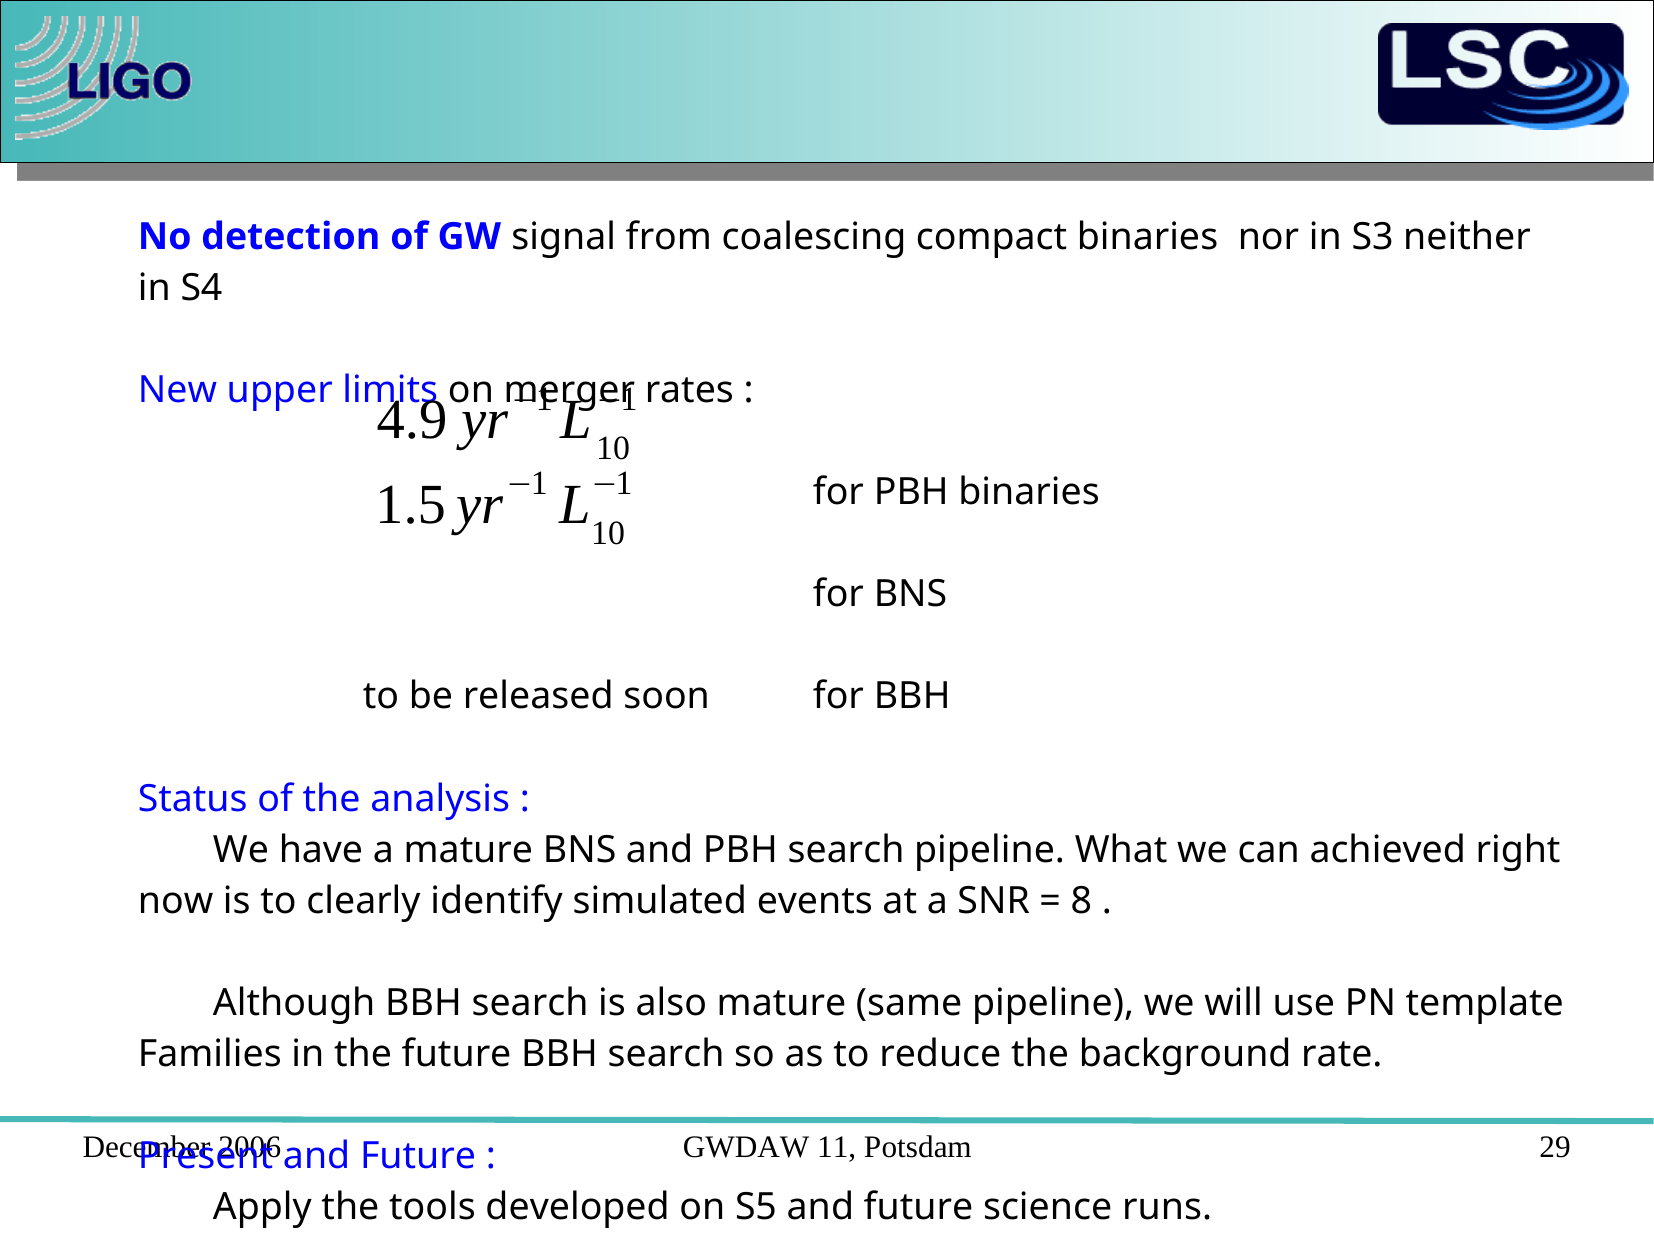

No detection of GW signal from coalescing compact binaries nor in S3 neither in S4
New upper limits on merger rates :
									for PBH binaries
									for BNS
			to be released soon		for BBH
Status of the analysis :
	We have a mature BNS and PBH search pipeline. What we can achieved right now is to clearly identify simulated events at a SNR = 8 .
	Although BBH search is also mature (same pipeline), we will use PN template Families in the future BBH search so as to reduce the background rate.
Present and Future :
	Apply the tools developed on S5 and future science runs.
29